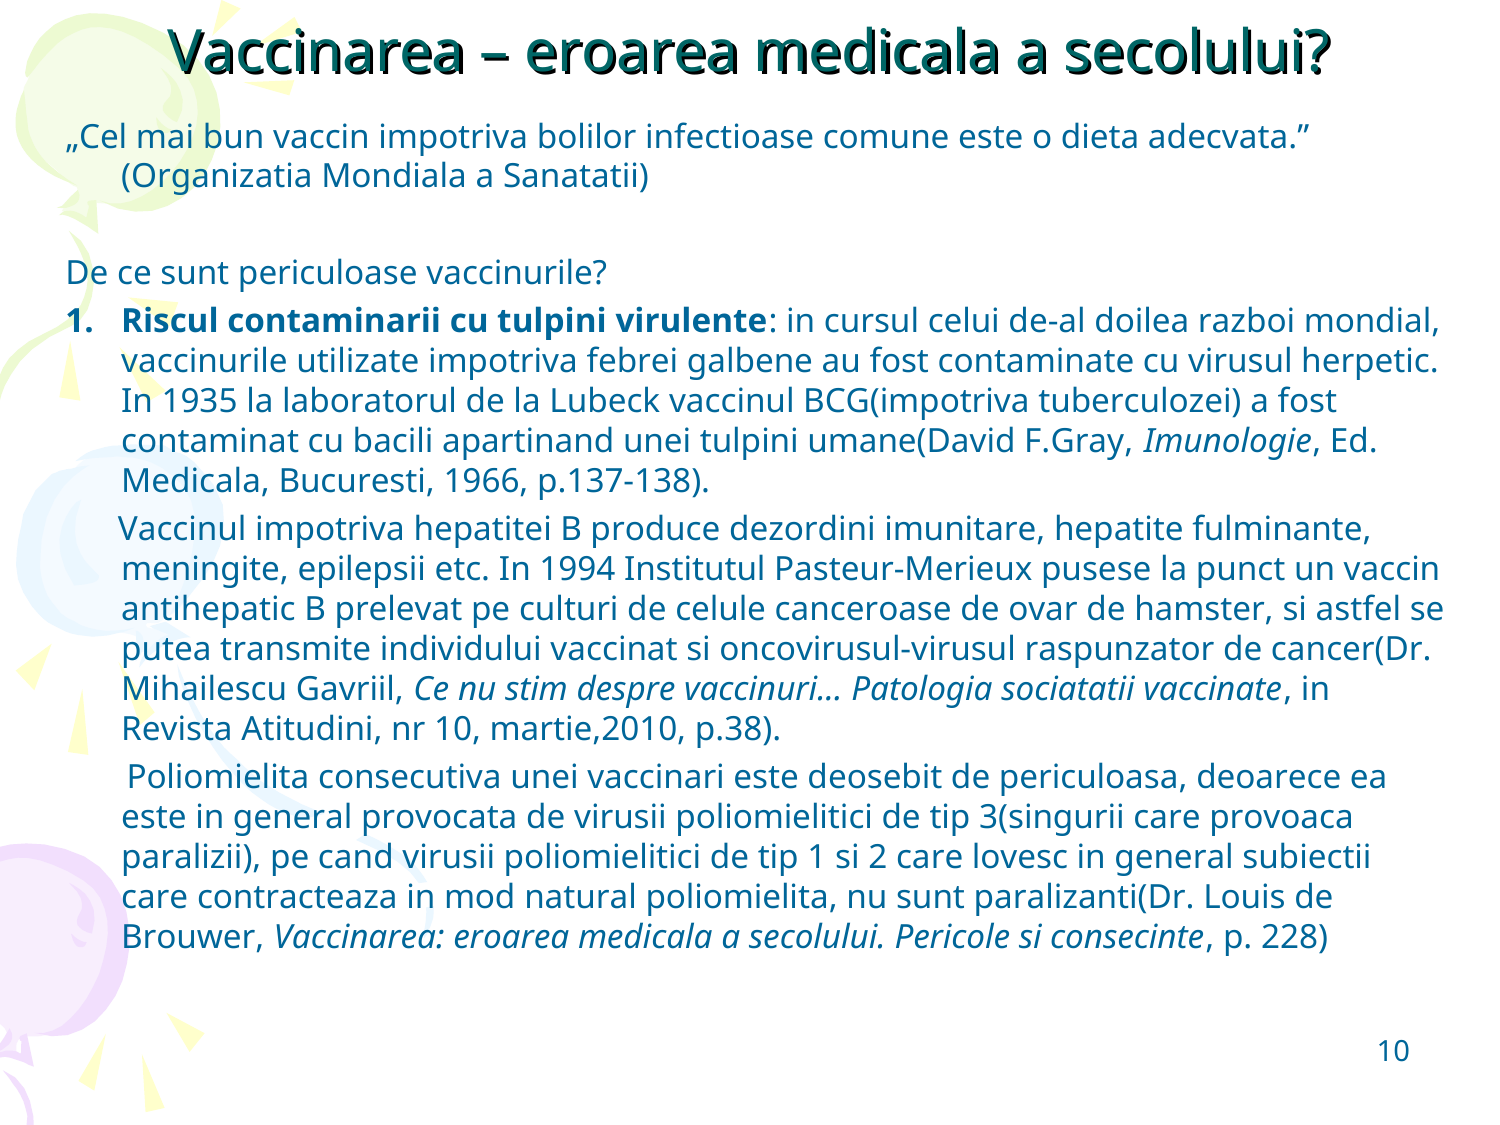

Vaccinarea – eroarea medicala a secolului?
„Cel mai bun vaccin impotriva bolilor infectioase comune este o dieta adecvata.” (Organizatia Mondiala a Sanatatii)
De ce sunt periculoase vaccinurile?
Riscul contaminarii cu tulpini virulente: in cursul celui de-al doilea razboi mondial, vaccinurile utilizate impotriva febrei galbene au fost contaminate cu virusul herpetic. In 1935 la laboratorul de la Lubeck vaccinul BCG(impotriva tuberculozei) a fost contaminat cu bacili apartinand unei tulpini umane(David F.Gray, Imunologie, Ed. Medicala, Bucuresti, 1966, p.137-138).
 Vaccinul impotriva hepatitei B produce dezordini imunitare, hepatite fulminante, meningite, epilepsii etc. In 1994 Institutul Pasteur-Merieux pusese la punct un vaccin antihepatic B prelevat pe culturi de celule canceroase de ovar de hamster, si astfel se putea transmite individului vaccinat si oncovirusul-virusul raspunzator de cancer(Dr. Mihailescu Gavriil, Ce nu stim despre vaccinuri... Patologia sociatatii vaccinate, in Revista Atitudini, nr 10, martie,2010, p.38).
 Poliomielita consecutiva unei vaccinari este deosebit de periculoasa, deoarece ea este in general provocata de virusii poliomielitici de tip 3(singurii care provoaca paralizii), pe cand virusii poliomielitici de tip 1 si 2 care lovesc in general subiectii care contracteaza in mod natural poliomielita, nu sunt paralizanti(Dr. Louis de Brouwer, Vaccinarea: eroarea medicala a secolului. Pericole si consecinte, p. 228)